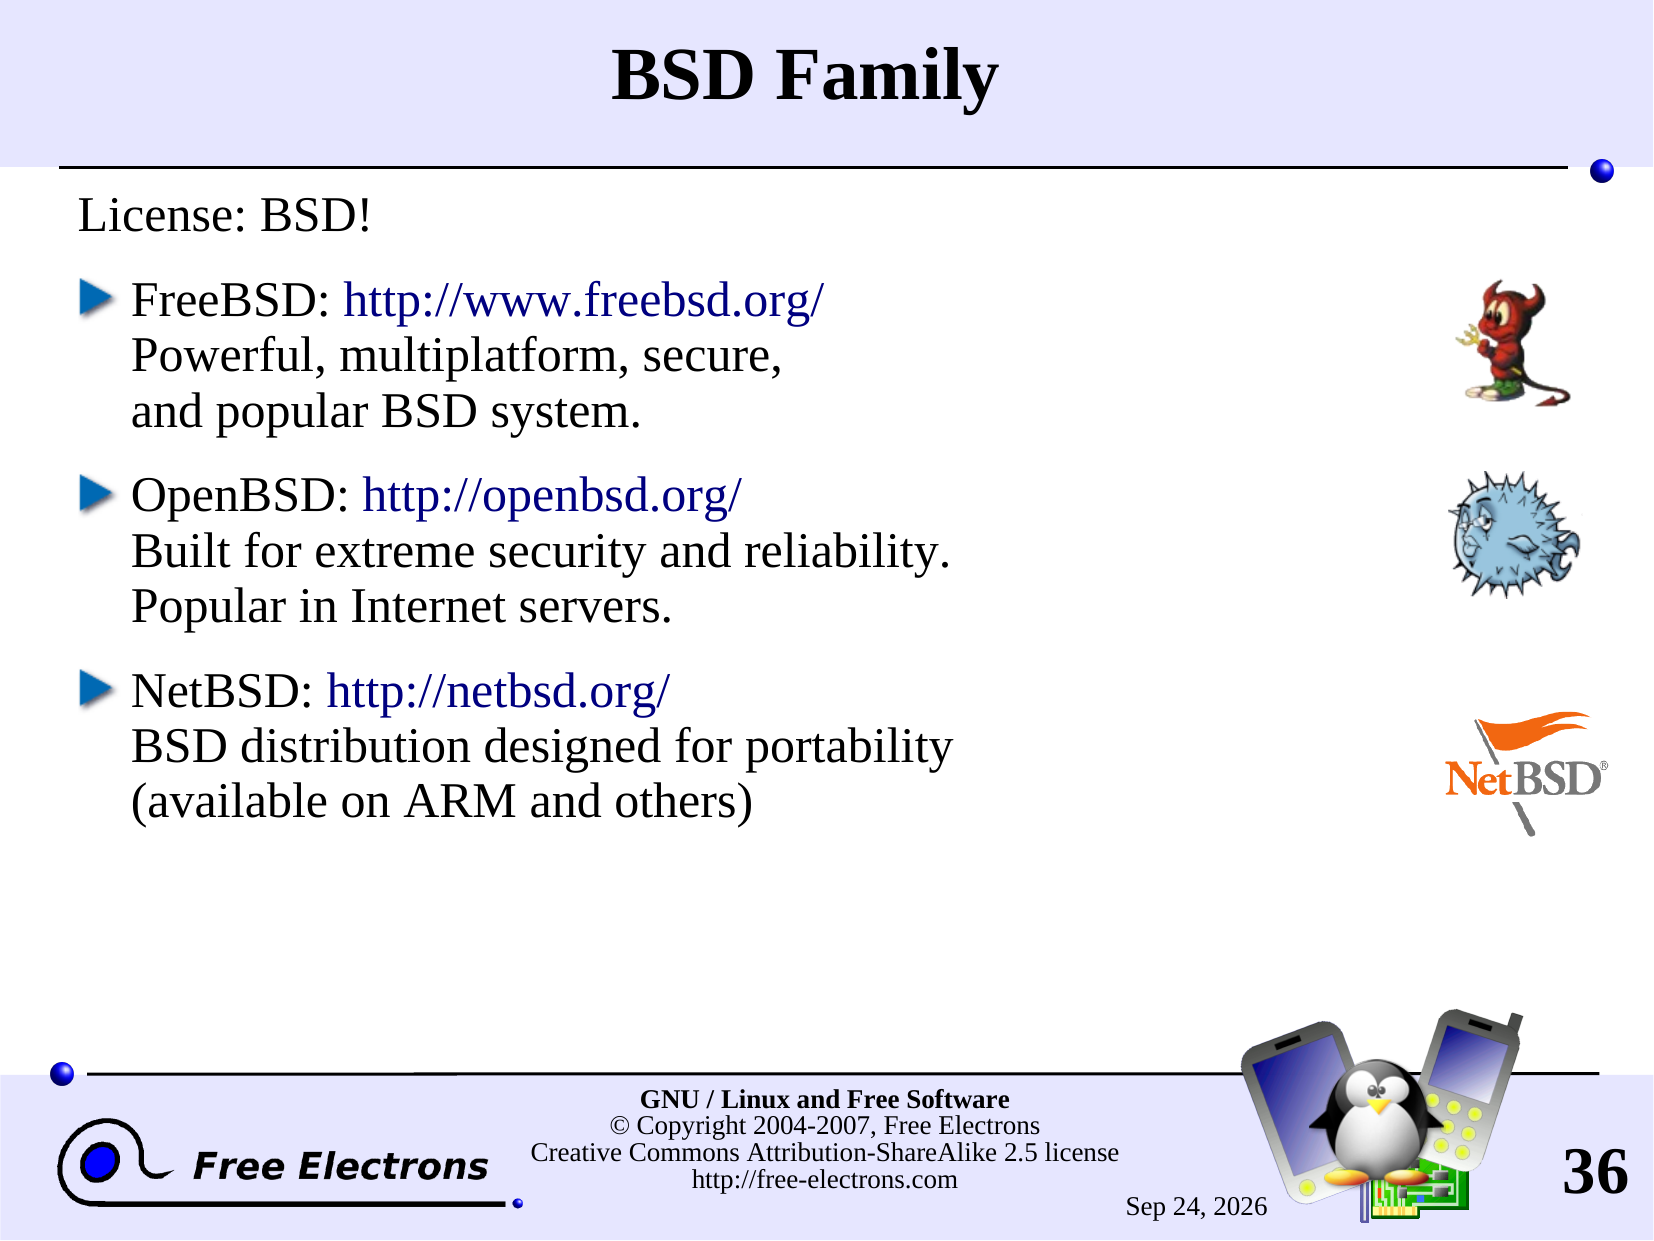

# BSD Family
License: BSD!
FreeBSD: http://www.freebsd.org/
Powerful, multiplatform, secure,
and popular BSD system.
OpenBSD: http://openbsd.org/
Built for extreme security and reliability.
Popular in Internet servers.
NetBSD: http://netbsd.org/
BSD distribution designed for portability
(available on ARM and others)